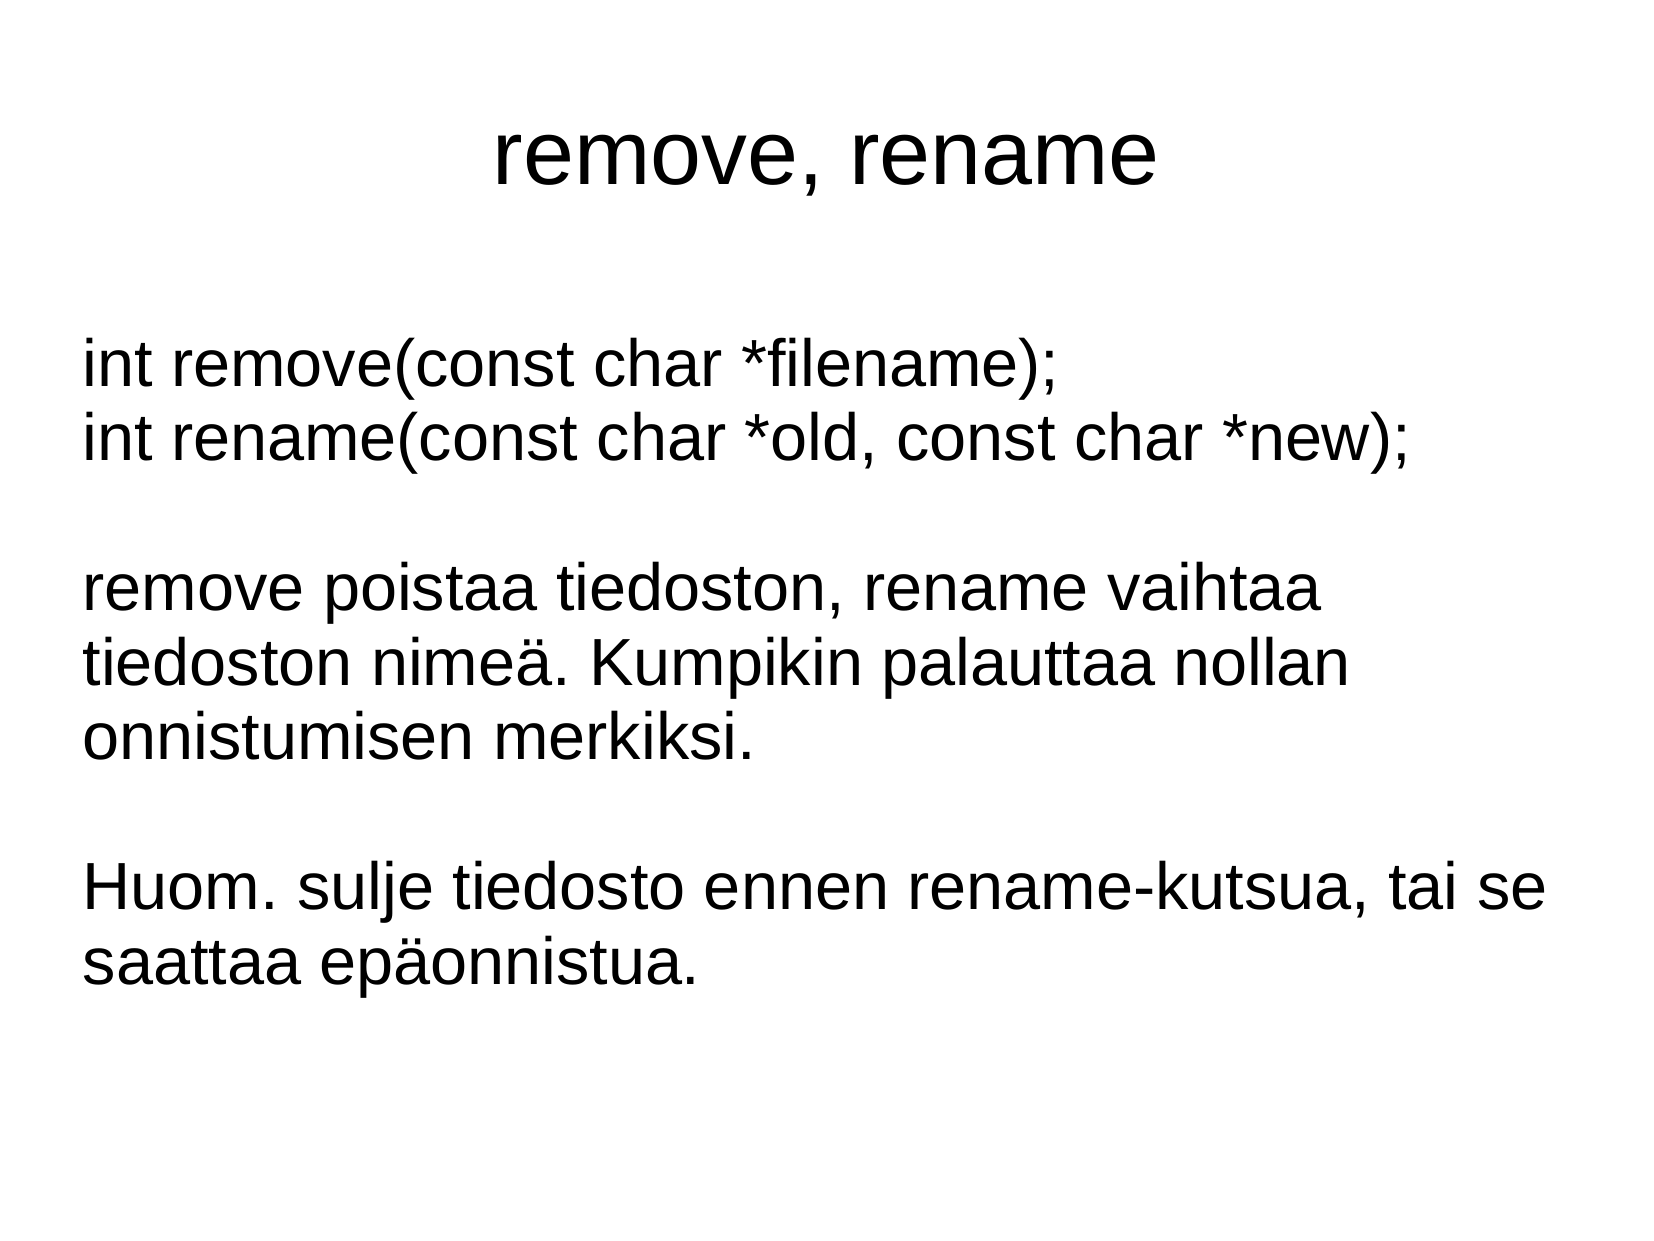

# remove, rename
int remove(const char *filename);
int rename(const char *old, const char *new);
remove poistaa tiedoston, rename vaihtaa tiedoston nimeä. Kumpikin palauttaa nollan onnistumisen merkiksi.
Huom. sulje tiedosto ennen rename-kutsua, tai se saattaa epäonnistua.